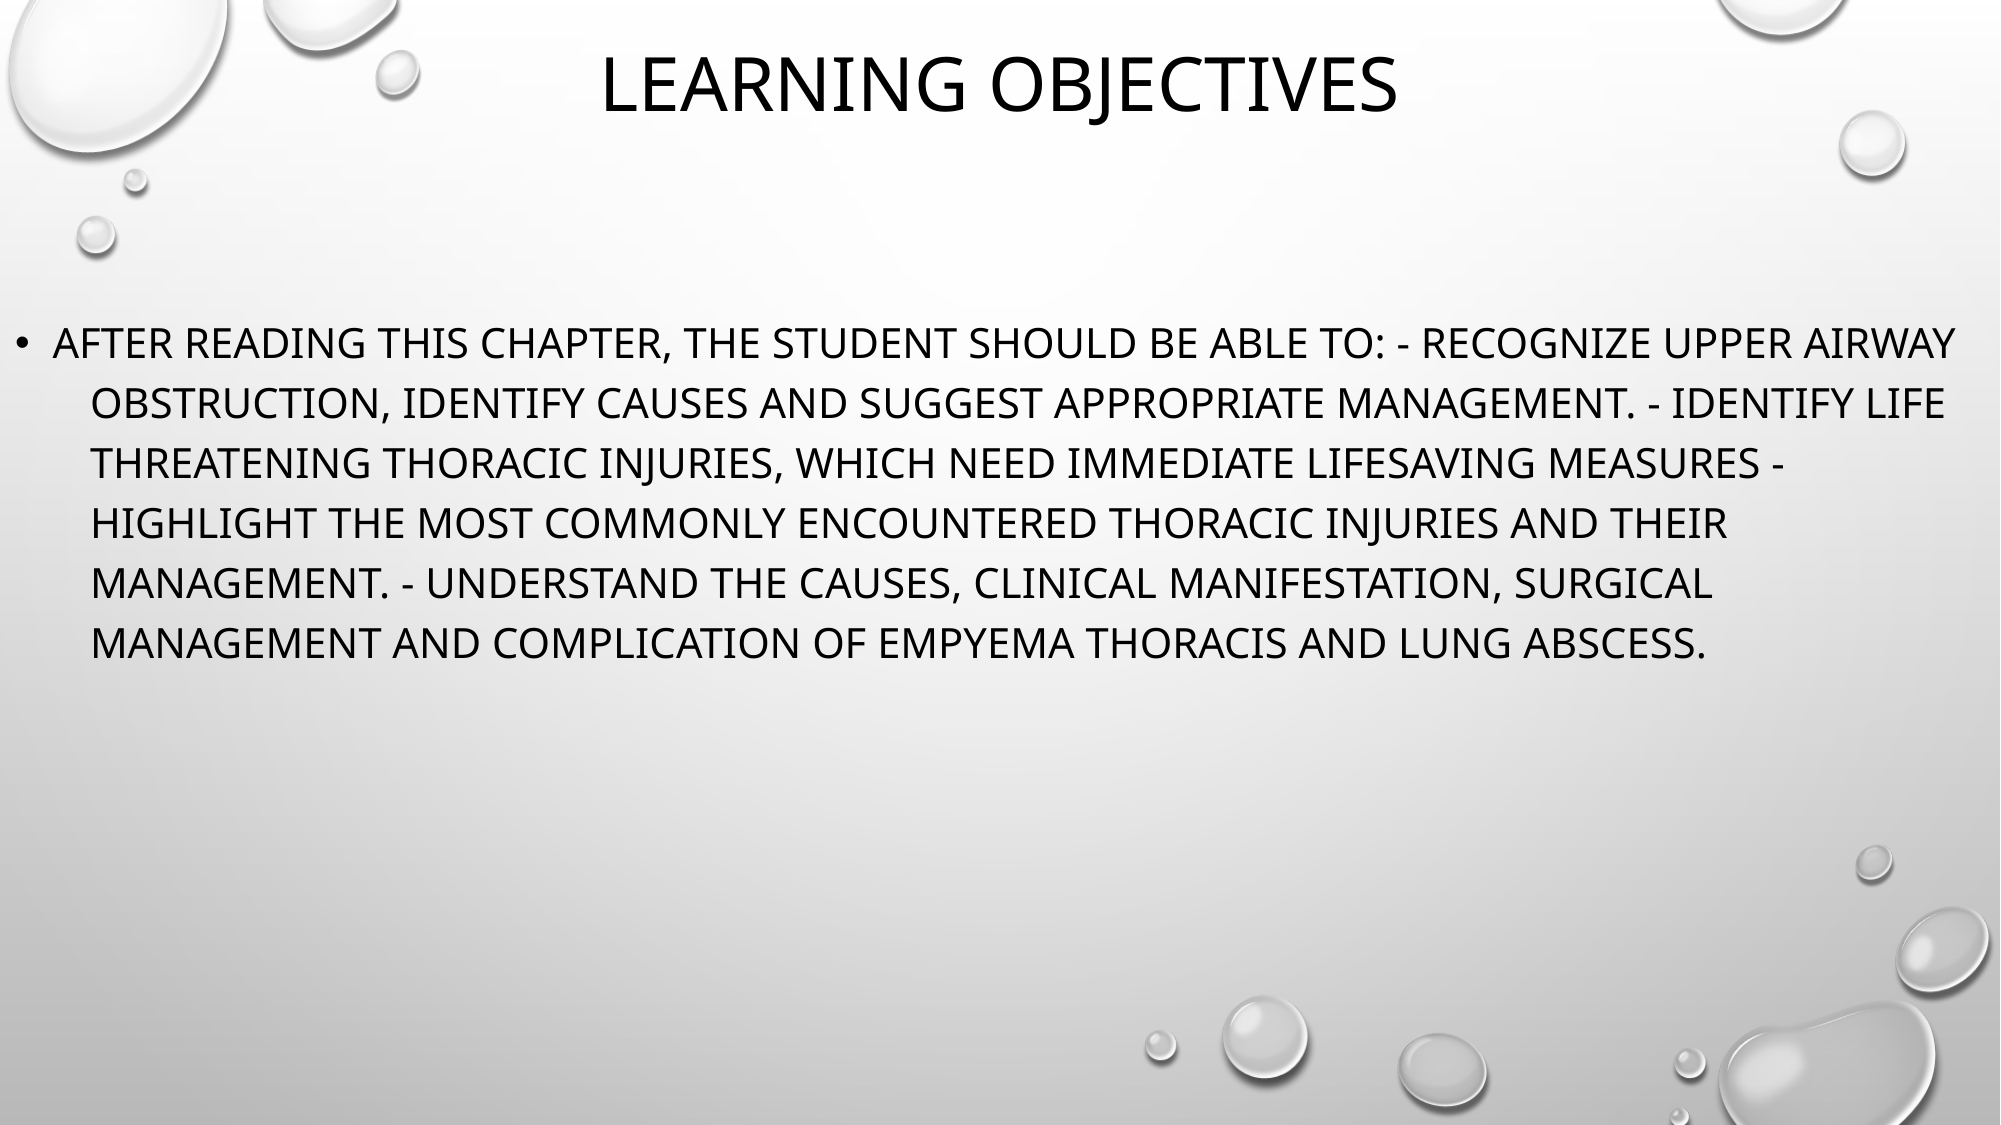

# Learning Objectives
After reading this chapter, the student should be able to: - Recognize upper airway obstruction, identify causes and suggest appropriate management. - Identify life threatening thoracic injuries, which need immediate lifesaving measures - Highlight the most commonly encountered thoracic injuries and their management. - Understand the causes, clinical manifestation, surgical management and complication of empyema thoracis and lung abscess.